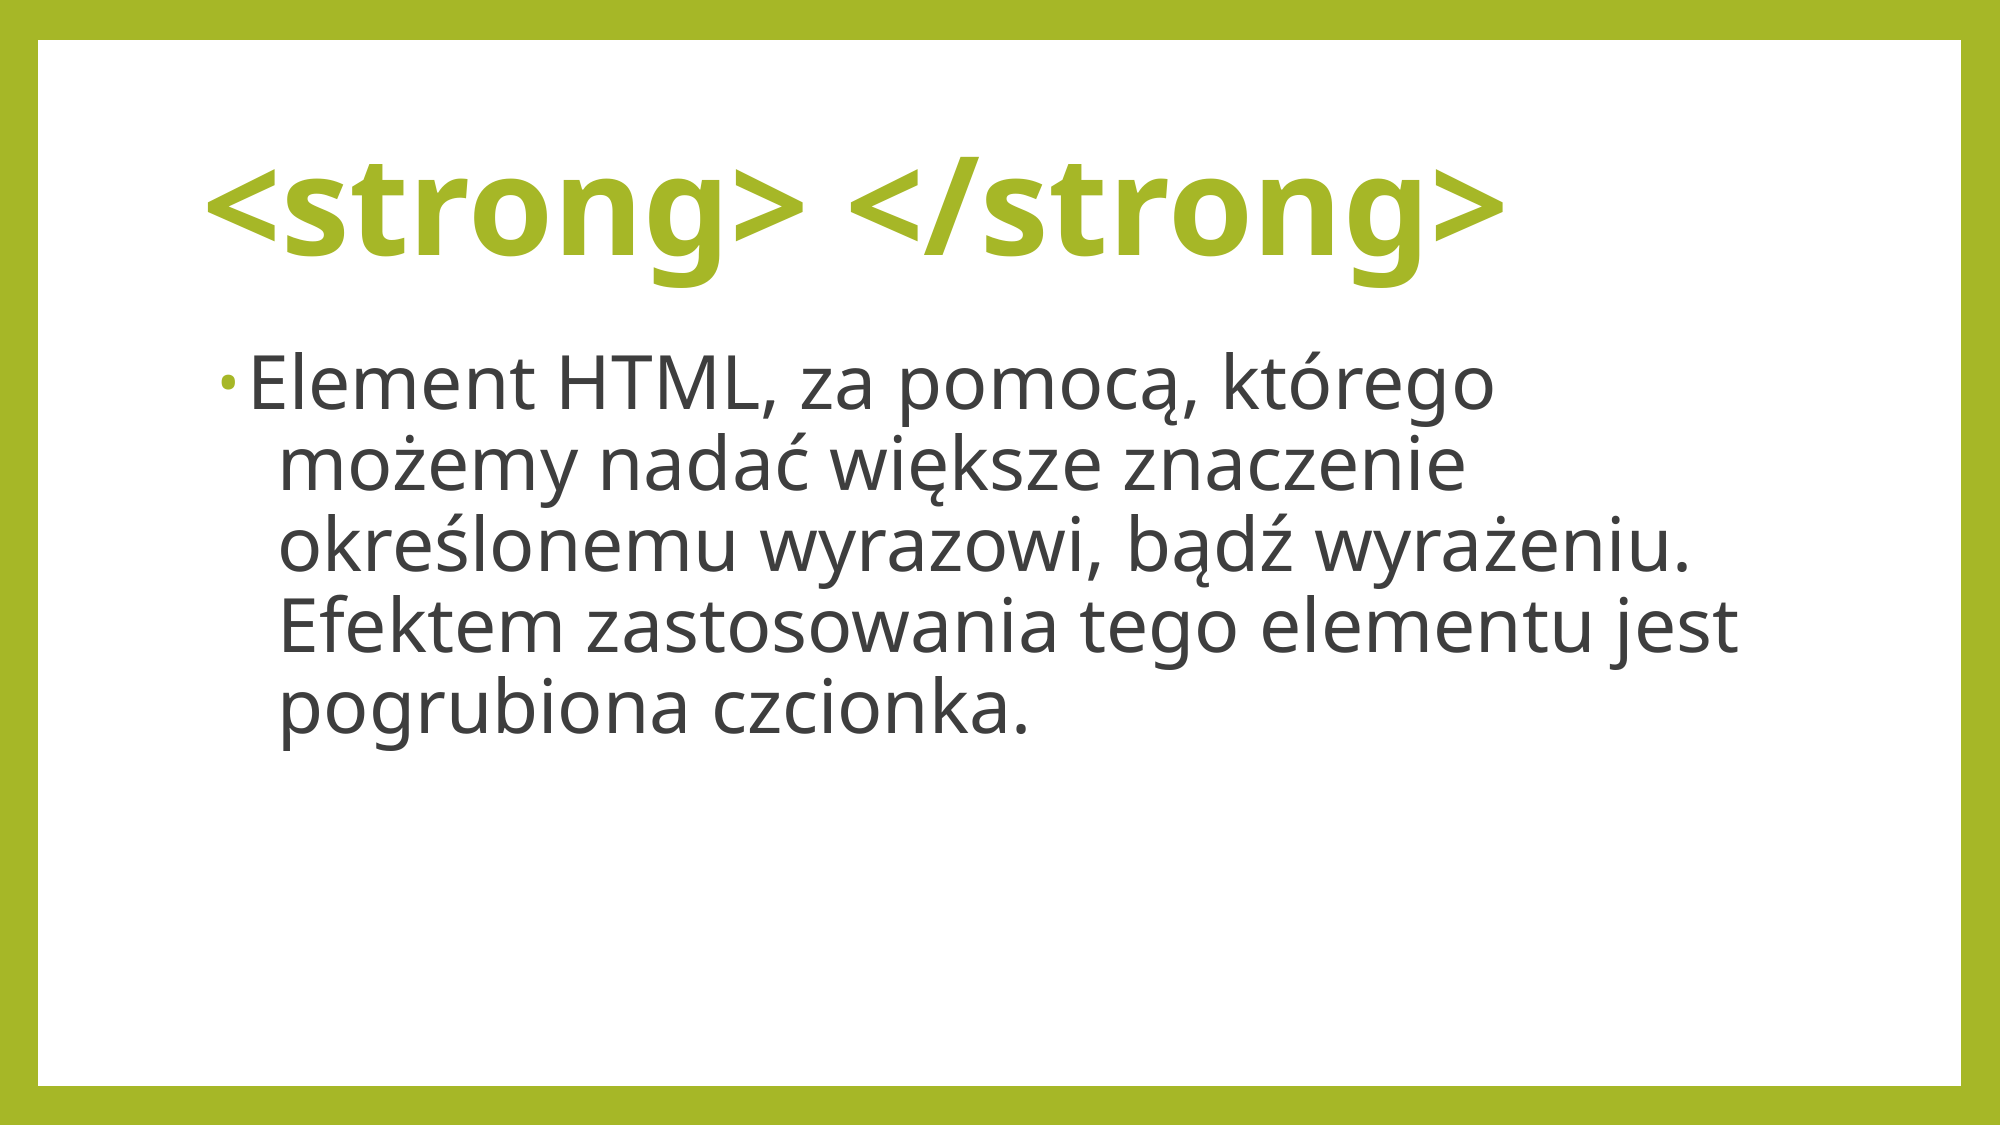

# <strong> </strong>
Element HTML, za pomocą, którego możemy nadać większe znaczenie określonemu wyrazowi, bądź wyrażeniu. Efektem zastosowania tego elementu jest pogrubiona czcionka.